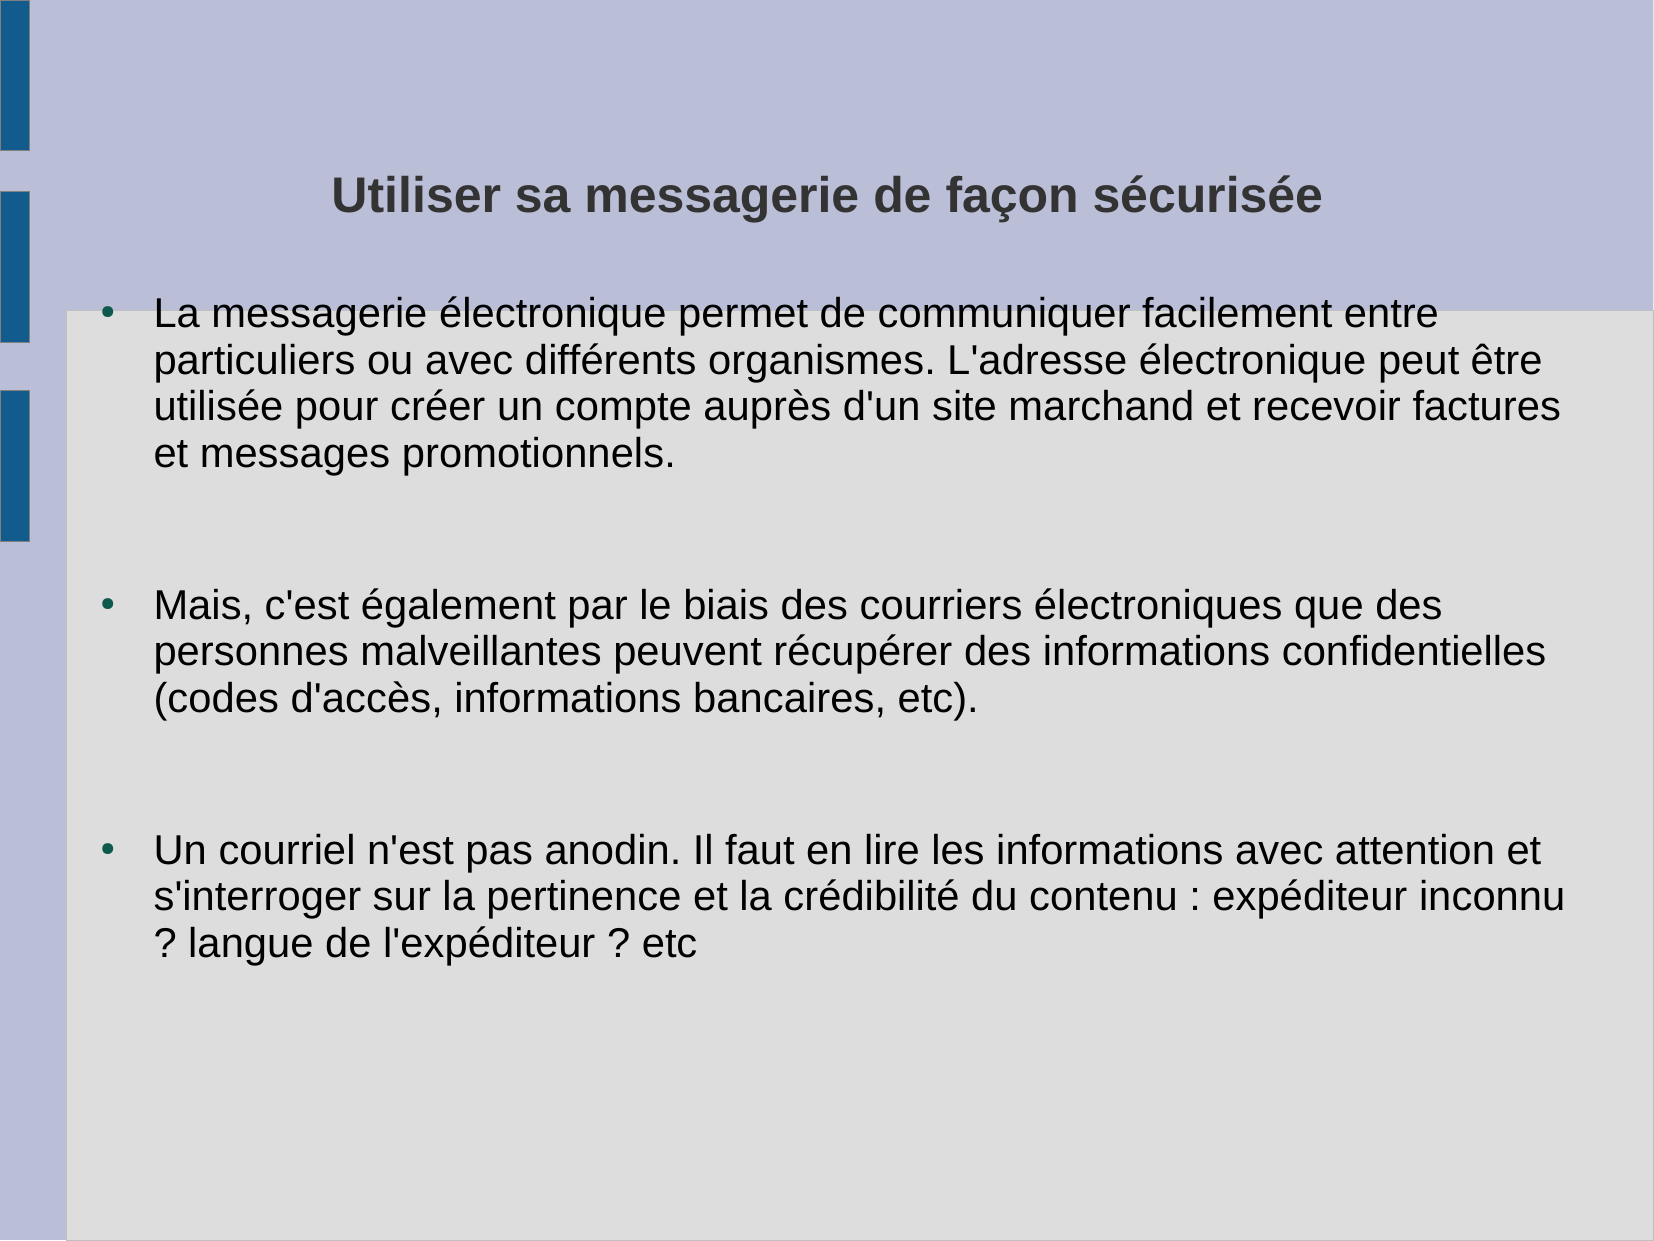

# Utiliser sa messagerie de façon sécurisée
La messagerie électronique permet de communiquer facilement entre particuliers ou avec différents organismes. L'adresse électronique peut être utilisée pour créer un compte auprès d'un site marchand et recevoir factures et messages promotionnels.
Mais, c'est également par le biais des courriers électroniques que des personnes malveillantes peuvent récupérer des informations confidentielles (codes d'accès, informations bancaires, etc).
Un courriel n'est pas anodin. Il faut en lire les informations avec attention et s'interroger sur la pertinence et la crédibilité du contenu : expéditeur inconnu ? langue de l'expéditeur ? etc